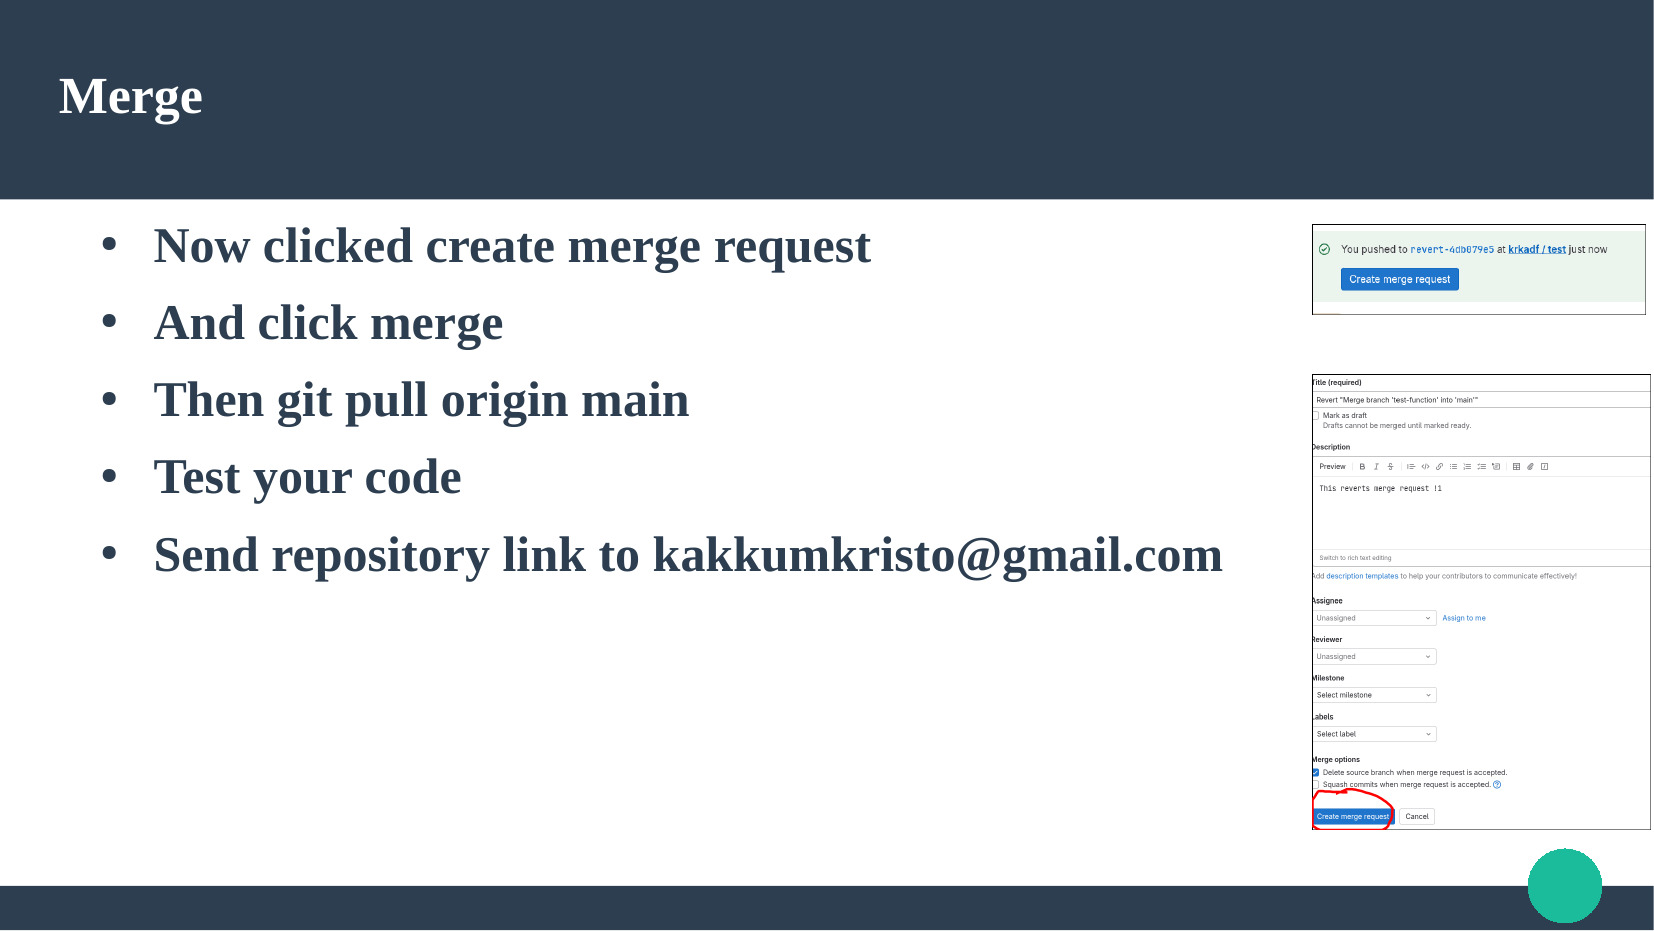

# Merge
Now clicked create merge request
And click merge
Then git pull origin main
Test your code
Send repository link to kakkumkristo@gmail.com